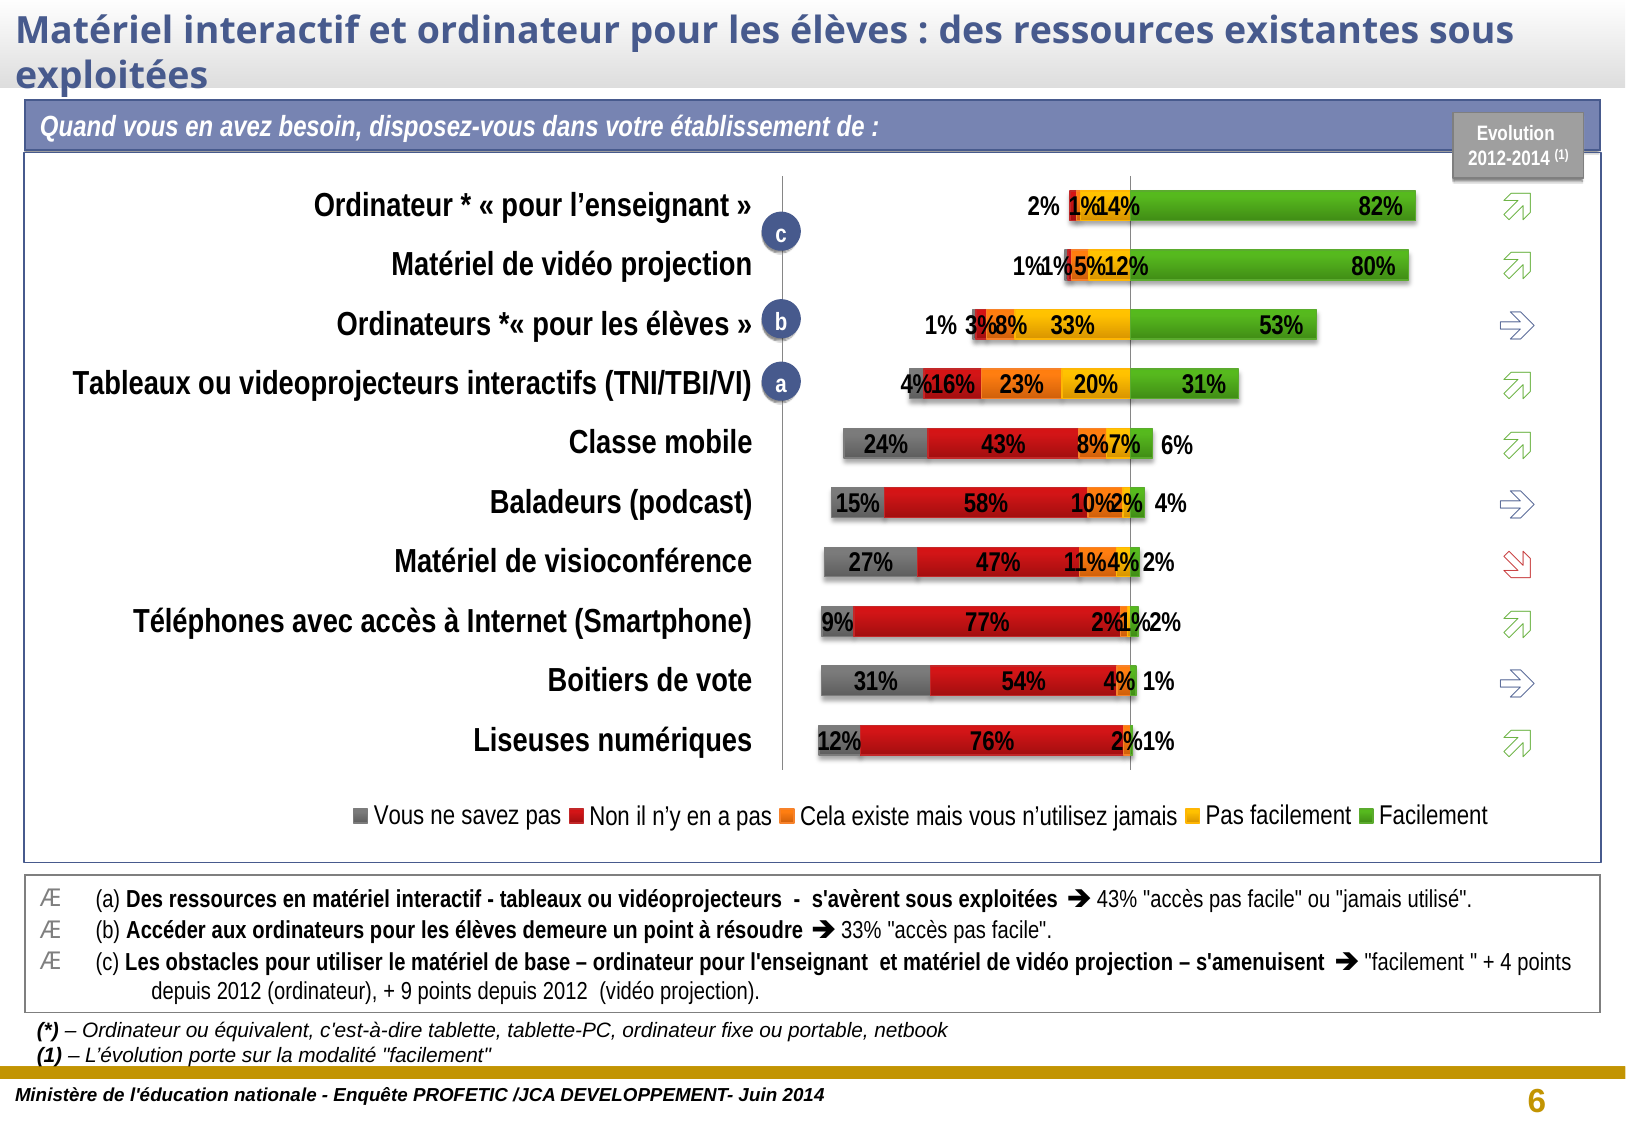

Matériel interactif et ordinateur pour les élèves : des ressources existantes sous exploitées
Quand vous en avez besoin, disposez-vous dans votre établissement de :
Evolution
2012-2014 (1)
(1)

c

b

(1)

a






# (a) Des ressources en matériel interactif - tableaux ou vidéoprojecteurs - s'avèrent sous exploitées  43% "accès pas facile" ou "jamais utilisé".
(b) Accéder aux ordinateurs pour les élèves demeure un point à résoudre  33% "accès pas facile".
(c) Les obstacles pour utiliser le matériel de base – ordinateur pour l'enseignant et matériel de vidéo projection – s'amenuisent  "facilement " + 4 points depuis 2012 (ordinateur), + 9 points depuis 2012 (vidéo projection).
(*) – Ordinateur ou équivalent, c'est-à-dire tablette, tablette-PC, ordinateur fixe ou portable, netbook
(1) – L’évolution porte sur la modalité "facilement"
5
Ministère de l'éducation nationale - Enquête PROFETIC /JCA DEVELOPPEMENT- Juin 2014